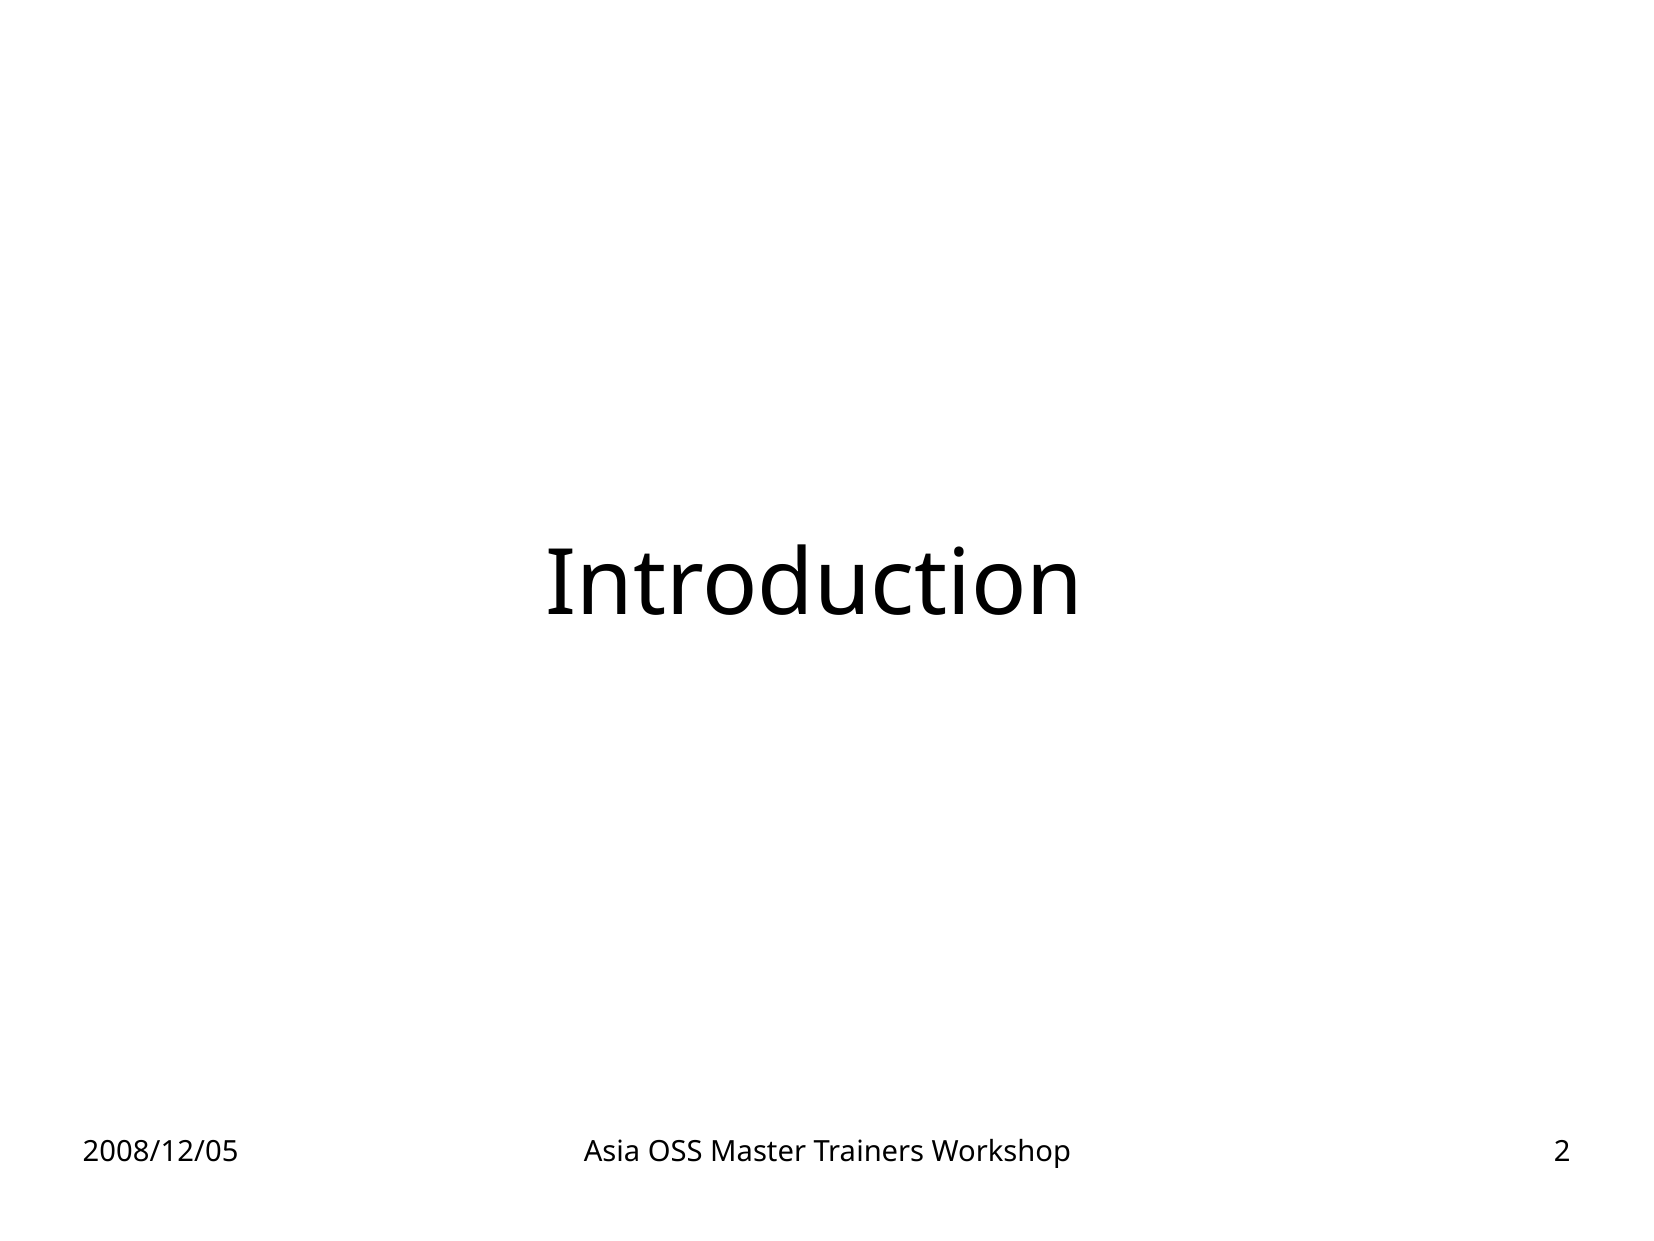

# Introduction
2008/12/05
Asia OSS Master Trainers Workshop
2